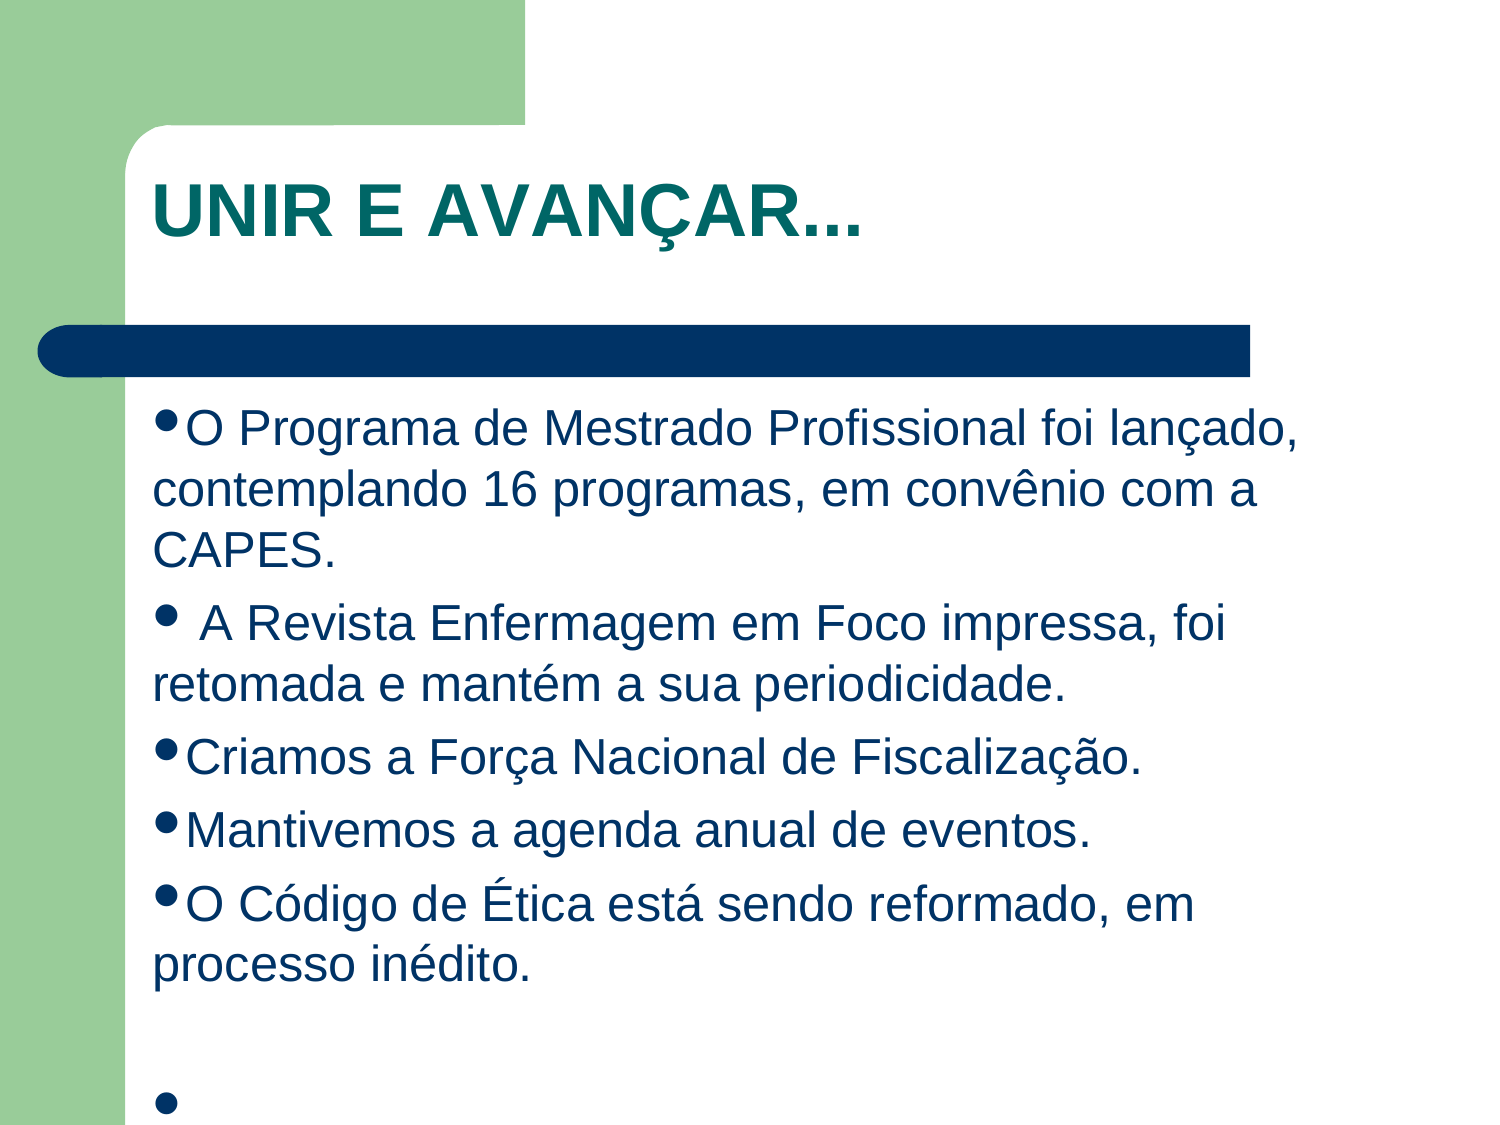

# UNIR E AVANÇAR...
O Programa de Mestrado Profissional foi lançado, contemplando 16 programas, em convênio com a CAPES.
 A Revista Enfermagem em Foco impressa, foi retomada e mantém a sua periodicidade.
Criamos a Força Nacional de Fiscalização.
Mantivemos a agenda anual de eventos.
O Código de Ética está sendo reformado, em processo inédito.